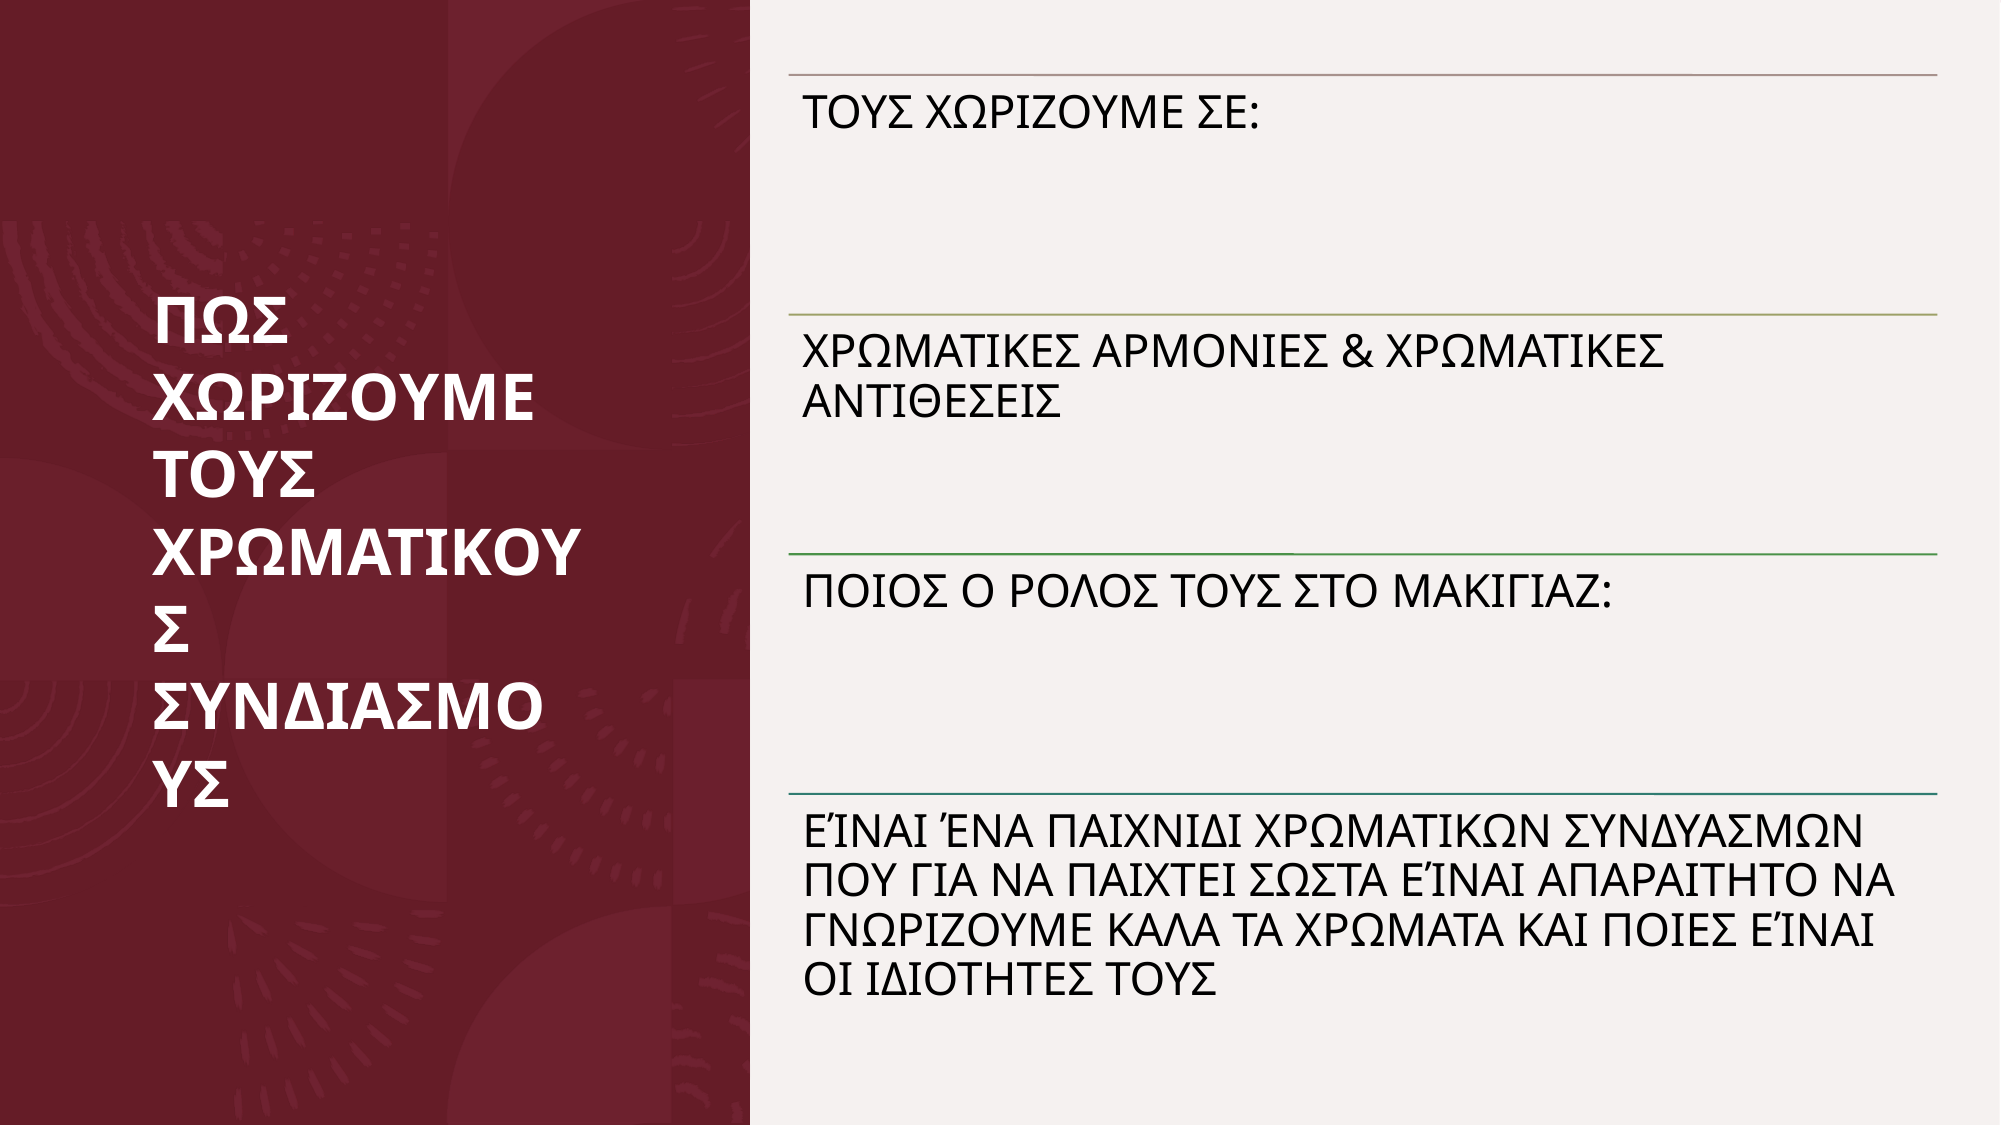

ΤΟΥΣ ΧΩΡΙΖΟΥΜΕ ΣΕ:
ΧΡΩΜΑΤΙΚΕΣ ΑΡΜΟΝΙΕΣ & ΧΡΩΜΑΤΙΚΕΣ ΑΝΤΙΘΕΣΕΙΣ
ΠΟΙΟΣ Ο ΡΟΛΟΣ ΤΟΥΣ ΣΤΟ ΜΑΚΙΓΙΑΖ:
ΕΊΝΑΙ ΈΝΑ ΠΑΙΧΝΙΔΙ ΧΡΩΜΑΤΙΚΩΝ ΣΥΝΔΥΑΣΜΩΝ ΠΟΥ ΓΙΑ ΝΑ ΠΑΙΧΤΕΙ ΣΩΣΤΑ ΕΊΝΑΙ ΑΠΑΡΑΙΤΗΤΟ ΝΑ ΓΝΩΡΙΖΟΥΜΕ ΚΑΛΑ ΤΑ ΧΡΩΜΑΤΑ ΚΑΙ ΠΟΙΕΣ ΕΊΝΑΙ ΟΙ ΙΔΙΟΤΗΤΕΣ ΤΟΥΣ
# ΠΩΣ ΧΩΡΙΖΟΥΜΕ ΤΟΥΣ ΧΡΩΜΑΤΙΚΟΥΣ ΣΥΝΔΙΑΣΜΟΥΣ